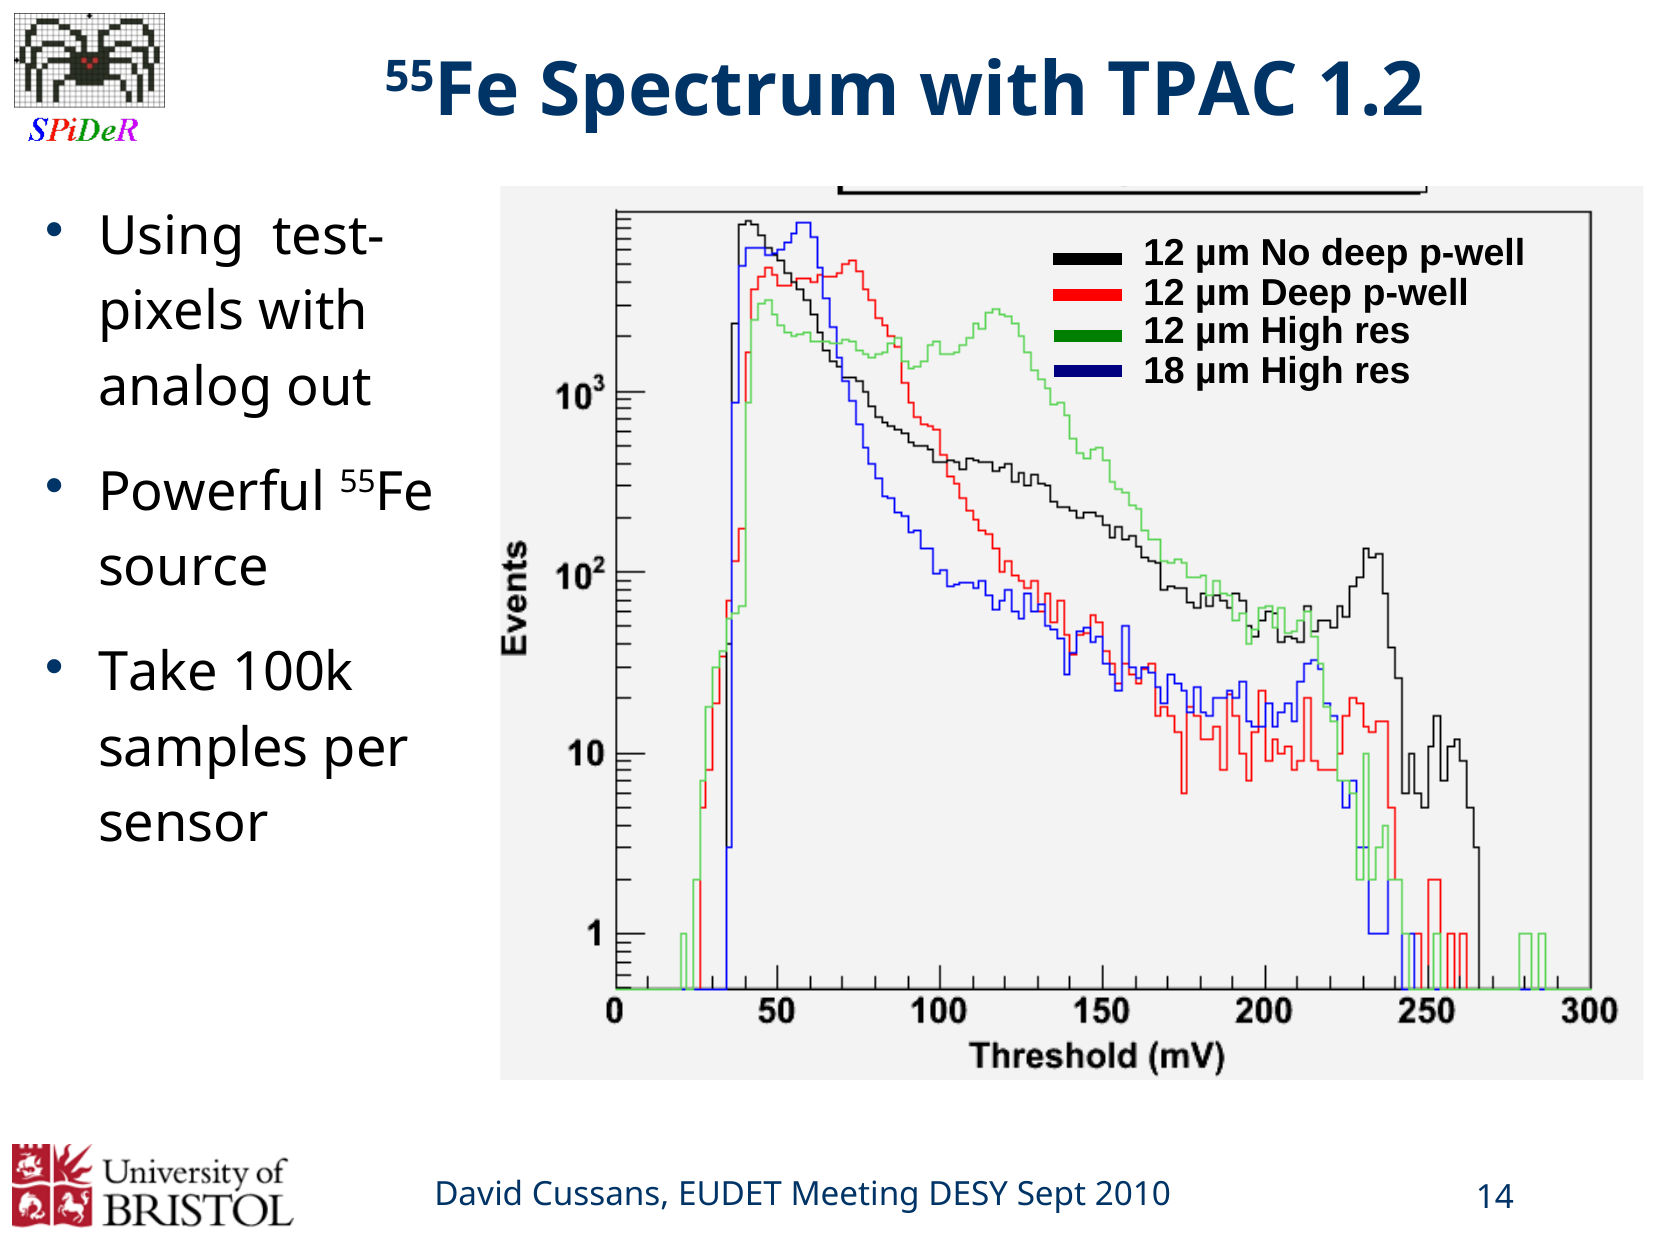

# 55Fe Spectrum with TPAC 1.2
Using test-pixels with analog out
Powerful 55Fe source
Take 100k samples per sensor
12 µm No deep p-well
12 µm Deep p-well
12 µm High res
18 µm High res